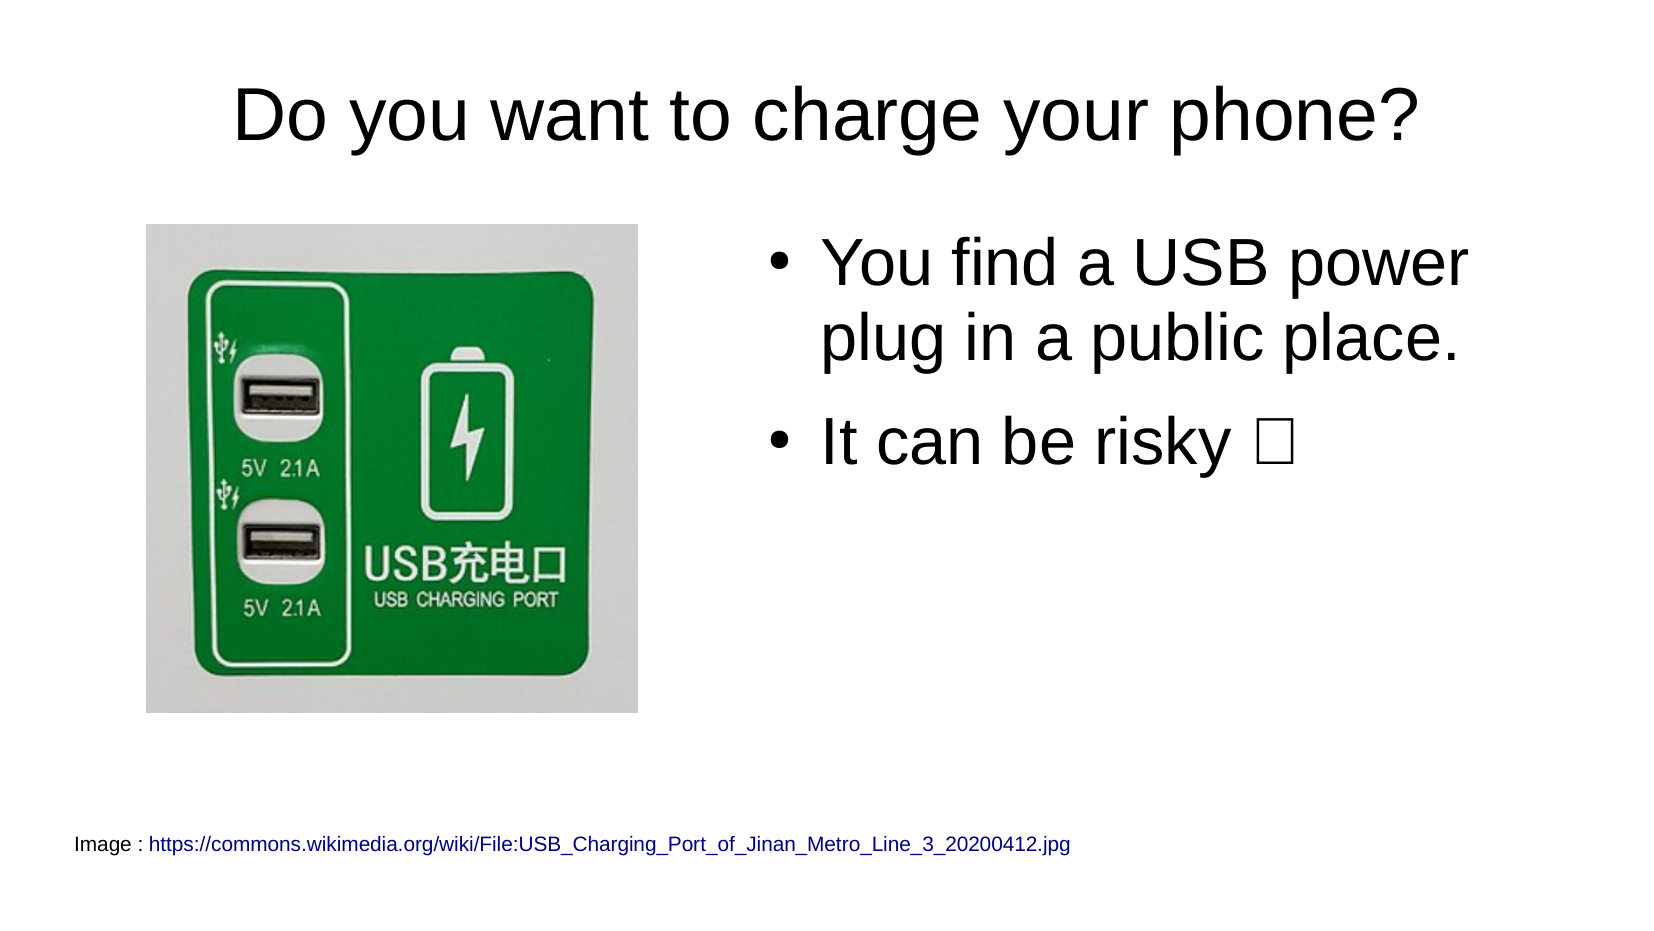

# Do you want to charge your phone?
You find a USB power plug in a public place.
It can be risky 😬
Image : https://commons.wikimedia.org/wiki/File:USB_Charging_Port_of_Jinan_Metro_Line_3_20200412.jpg